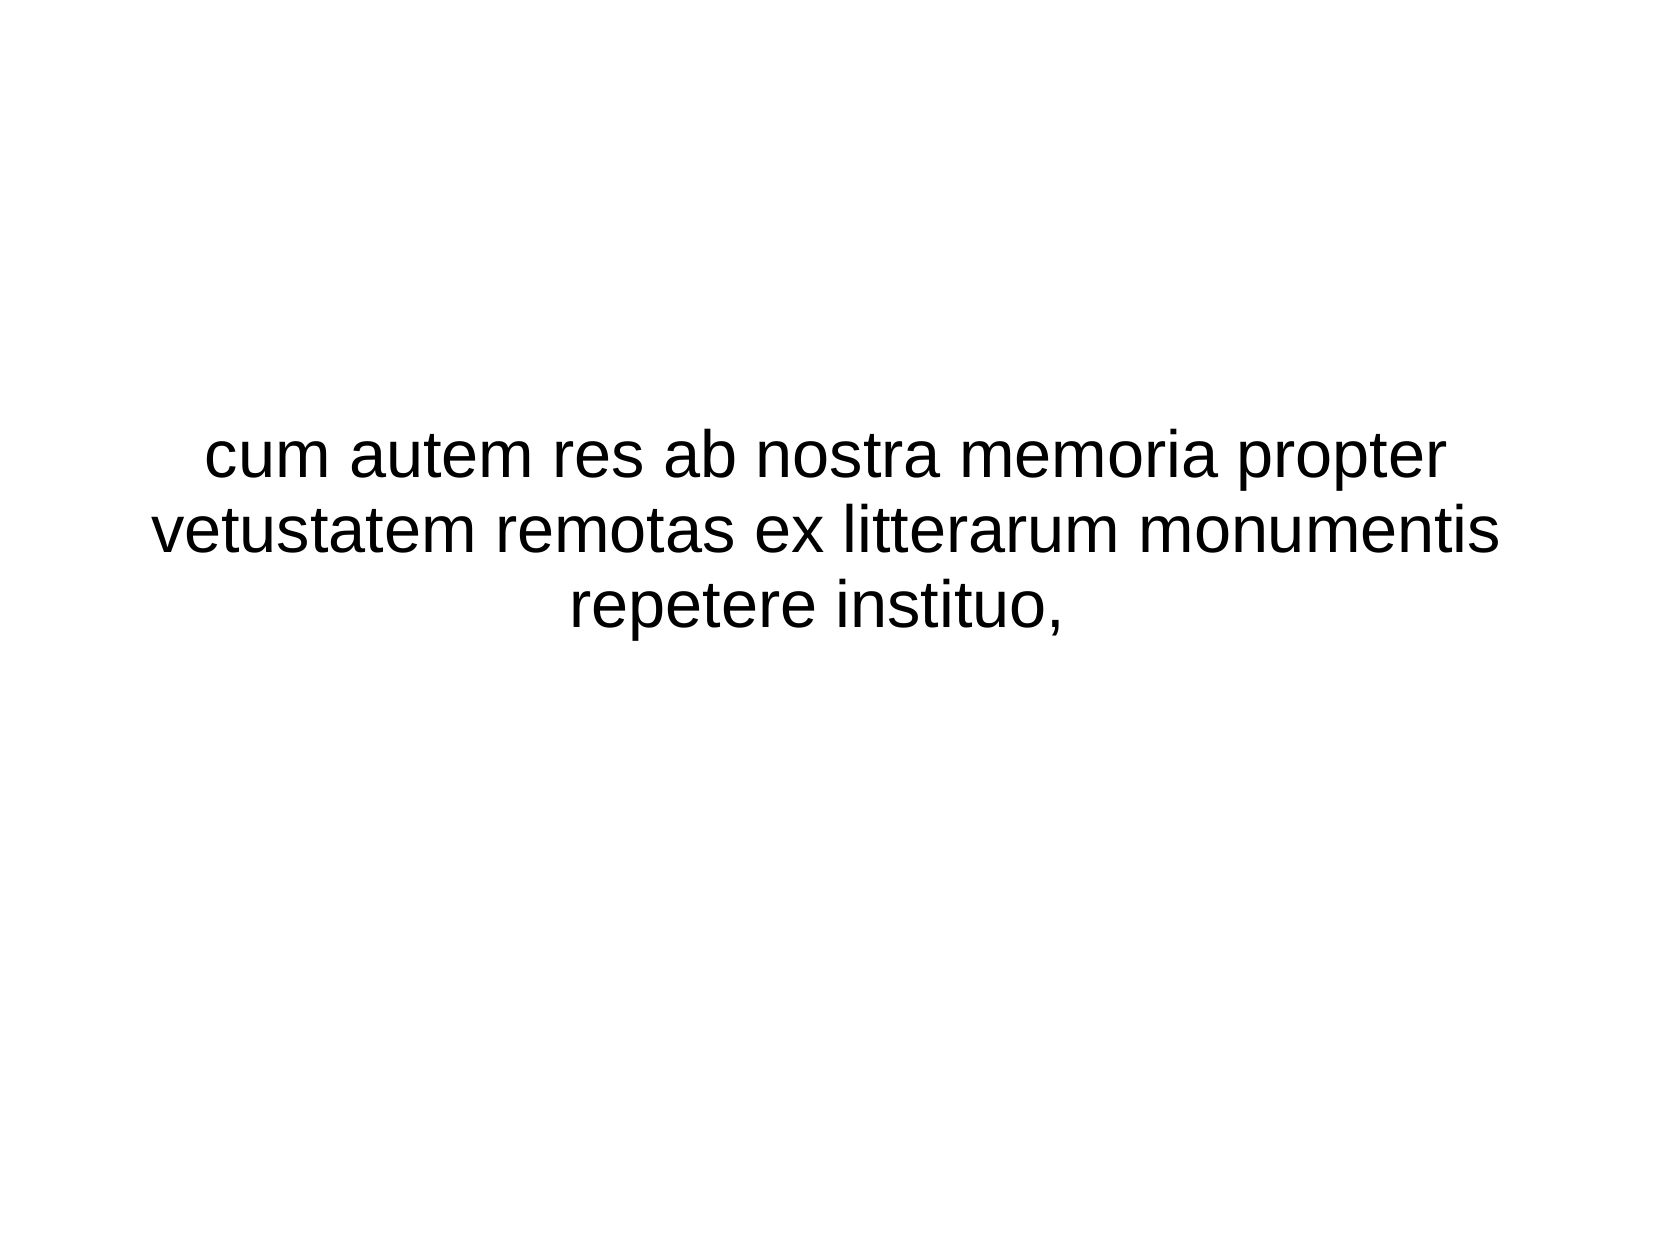

# cum autem res ab nostra memoria propter vetustatem remotas ex litterarum monumentis repetere instituo,